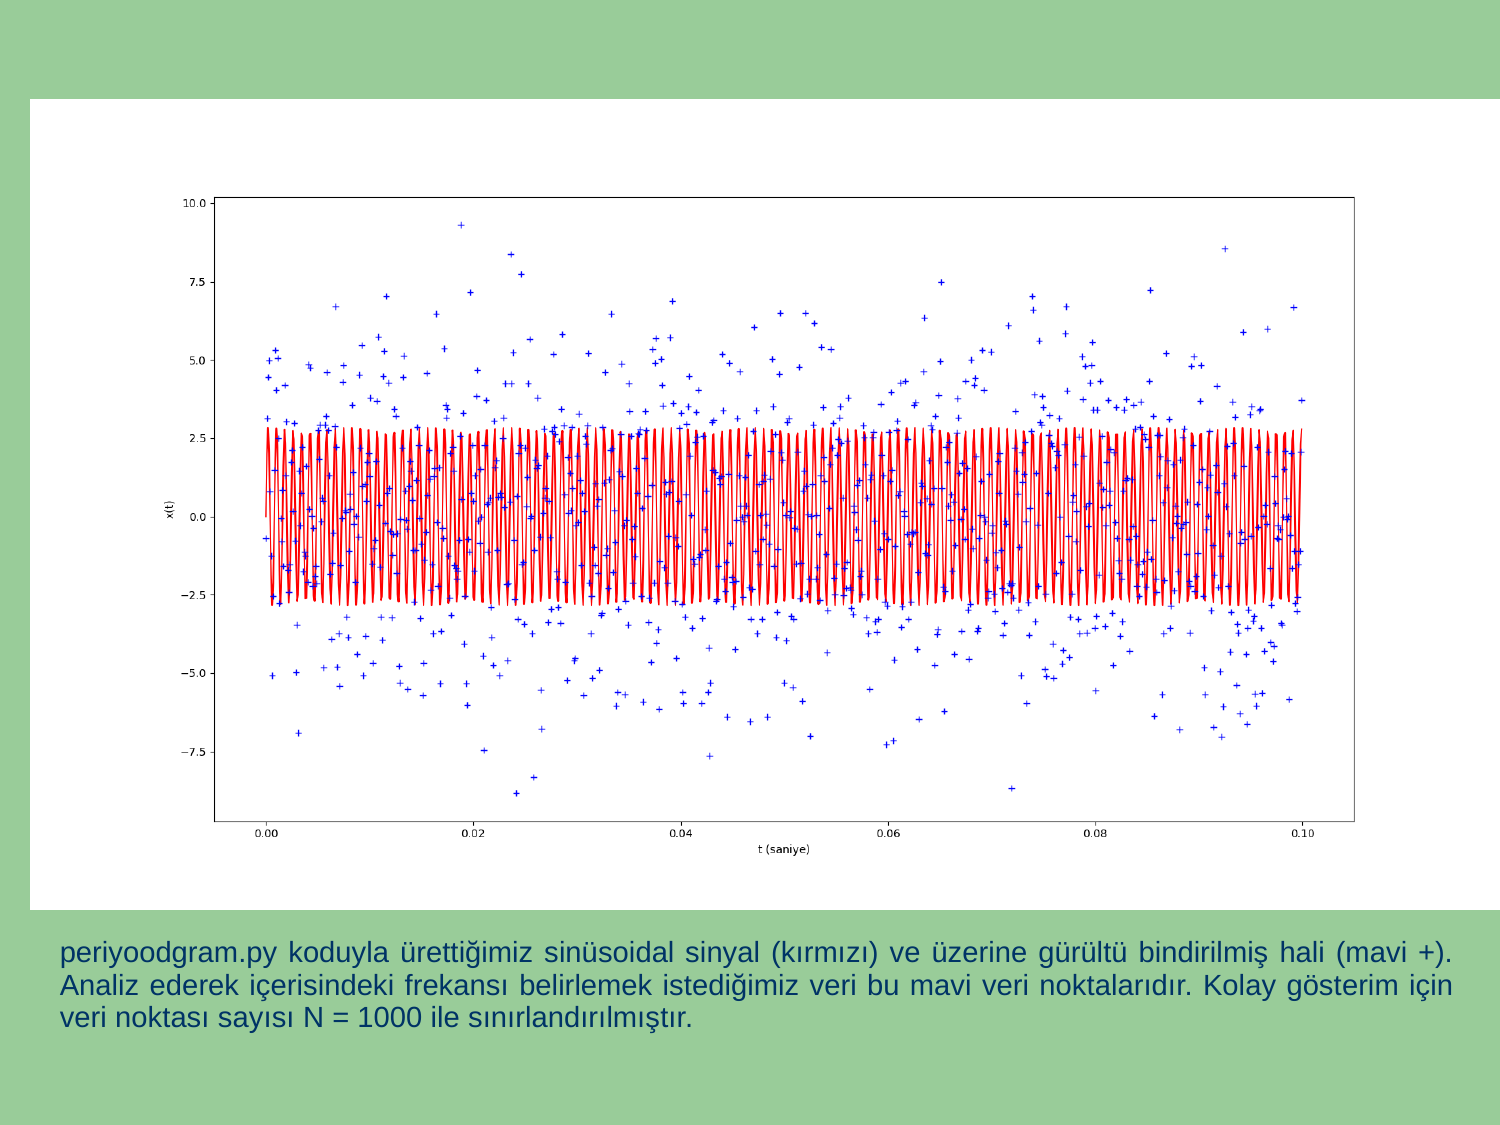

periyoodgram.py koduyla ürettiğimiz sinüsoidal sinyal (kırmızı) ve üzerine gürültü bindirilmiş hali (mavi +). Analiz ederek içerisindeki frekansı belirlemek istediğimiz veri bu mavi veri noktalarıdır. Kolay gösterim için veri noktası sayısı N = 1000 ile sınırlandırılmıştır.